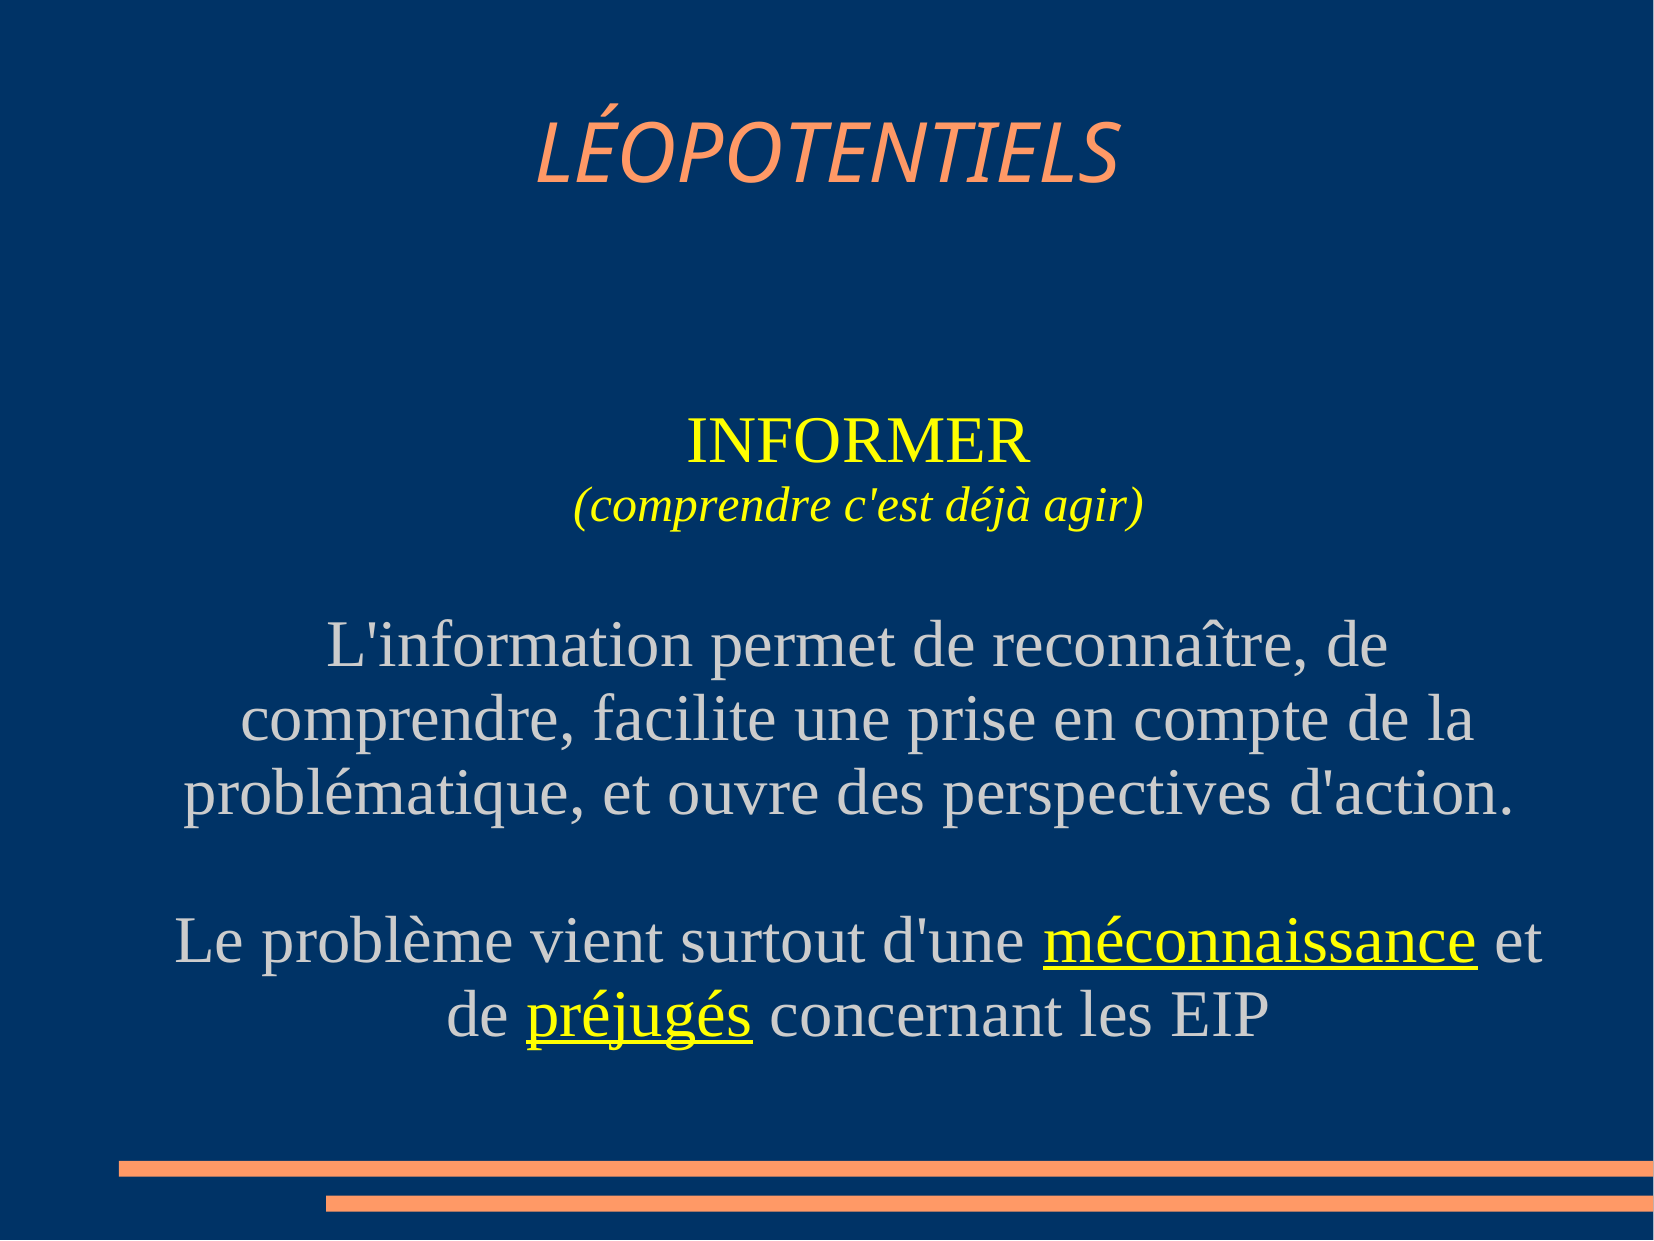

# LÉOPOTENTIELS
INFORMER
(comprendre c'est déjà agir)
L'information permet de reconnaître, de comprendre, facilite une prise en compte de la problématique, et ouvre des perspectives d'action.
Le problème vient surtout d'une méconnaissance et de préjugés concernant les EIP